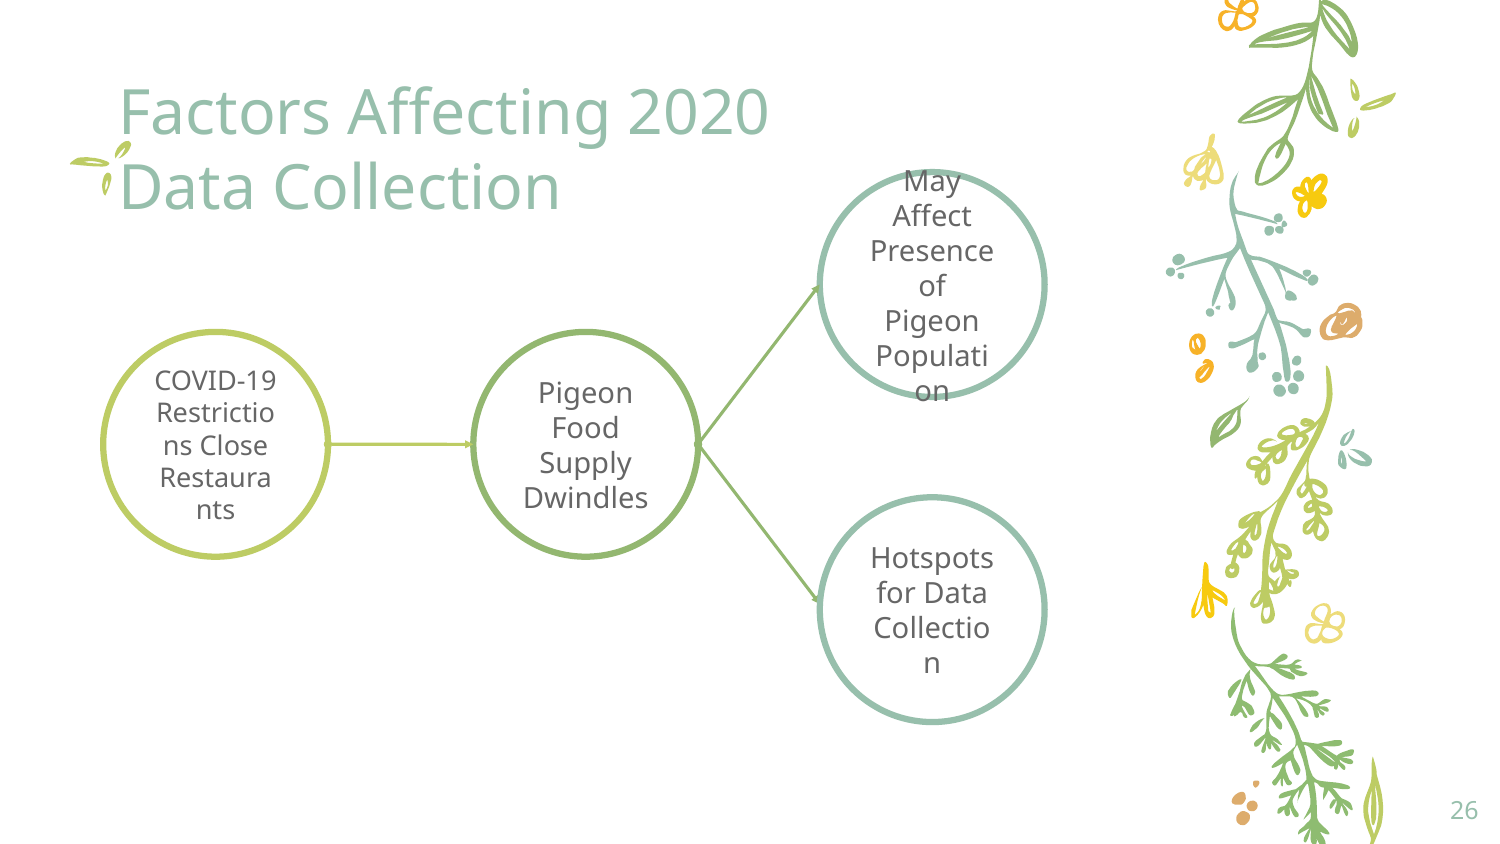

# Factors Affecting 2020 Data Collection
May Affect Presence of Pigeon Population
COVID-19 Restrictions Close Restaurants
Pigeon Food Supply Dwindles
Hotspots for Data Collection